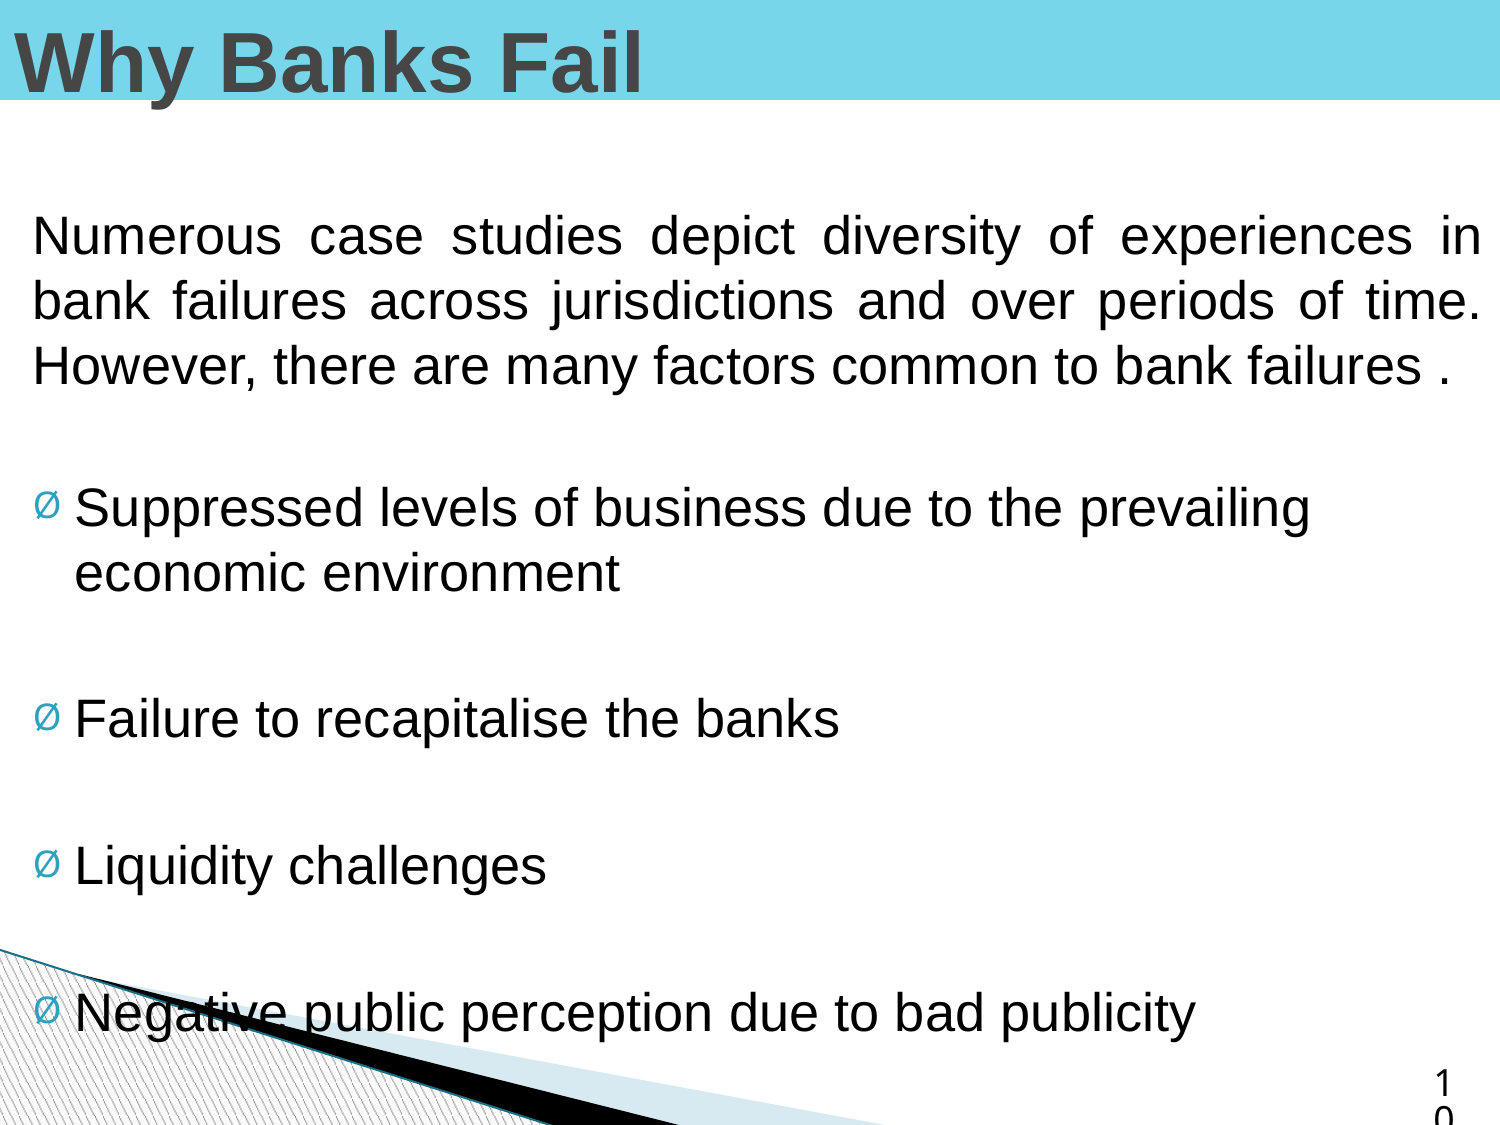

Why Banks Fail
# Numerous case studies depict diversity of experiences in bank failures across jurisdictions and over periods of time. However, there are many factors common to bank failures .
Suppressed levels of business due to the prevailing economic environment
Failure to recapitalise the banks
Liquidity challenges
Negative public perception due to bad publicity
Lack of market confidence and trust
Contagion effect resulting from run on banks
High levels of Non-performing loans